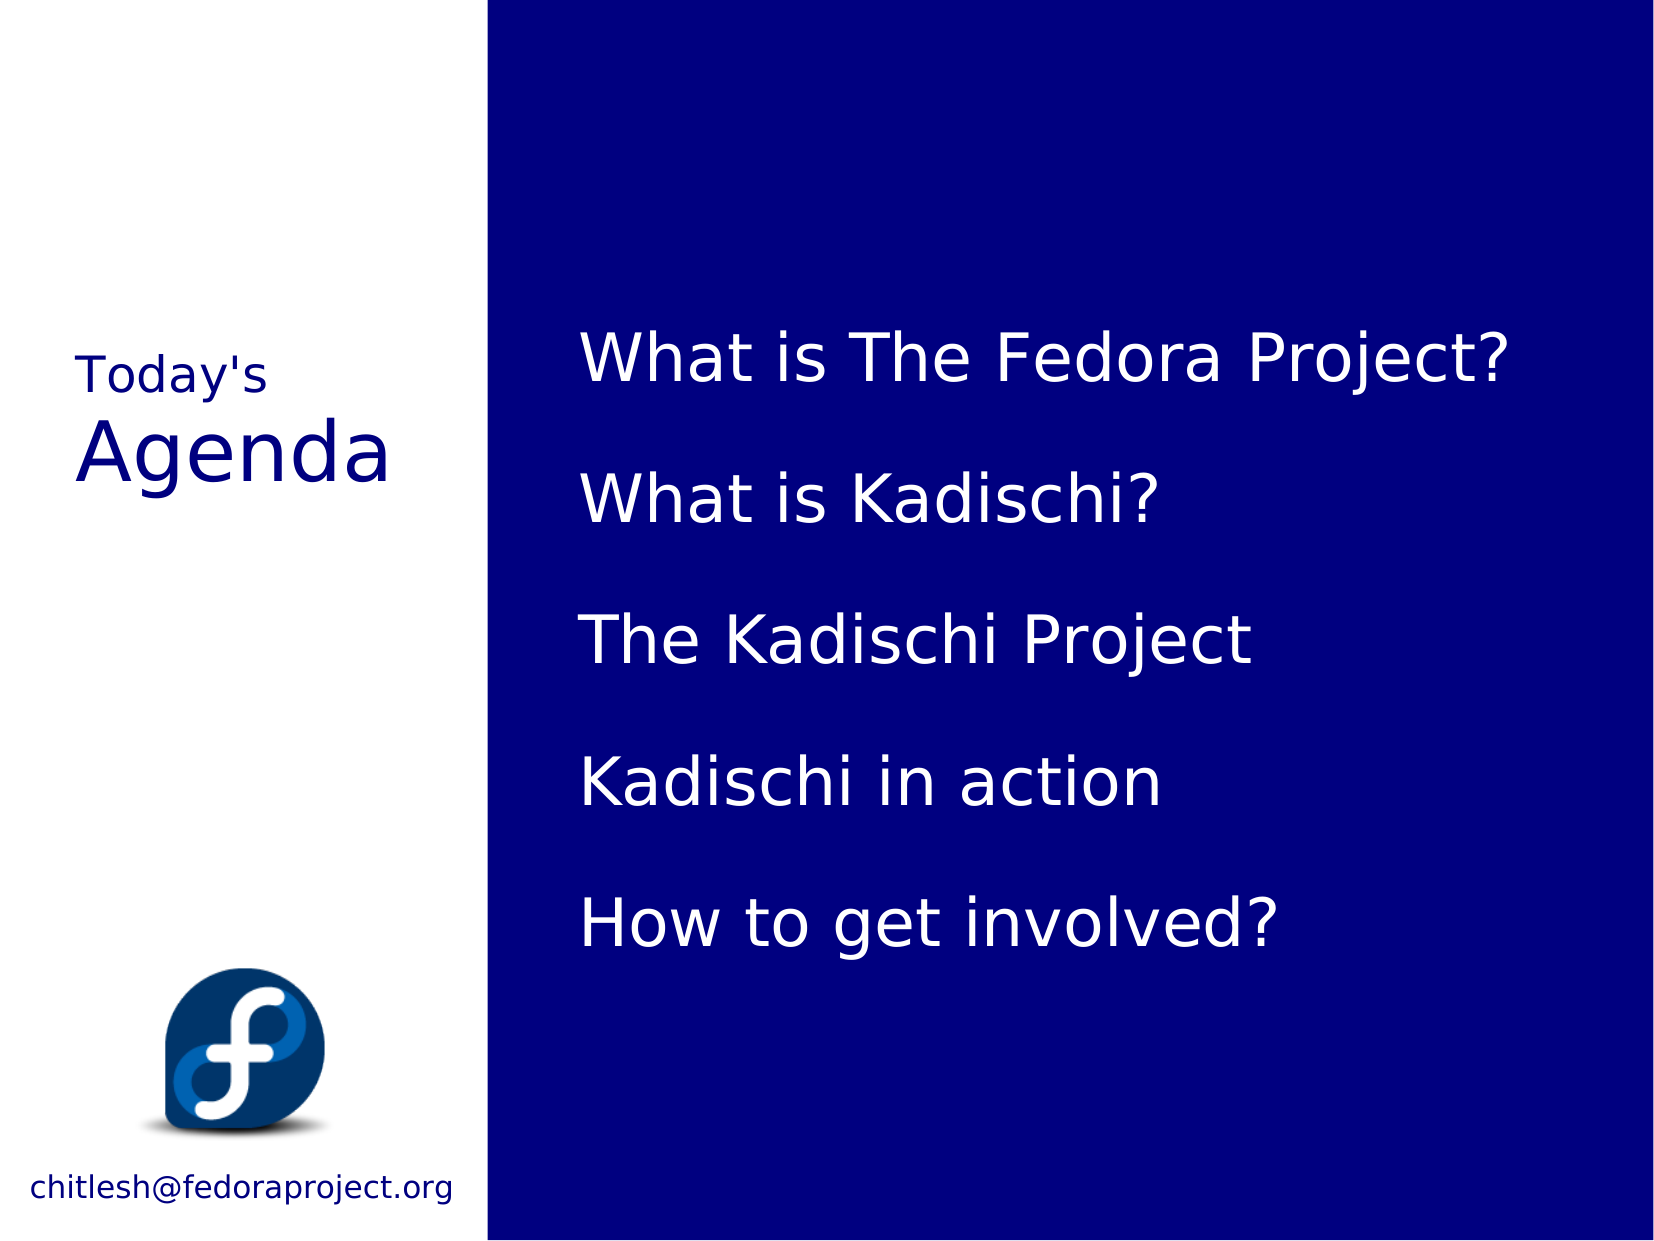

What is The Fedora Project?
What is Kadischi?
The Kadischi Project
Kadischi in action
How to get involved?
Today's
Agenda